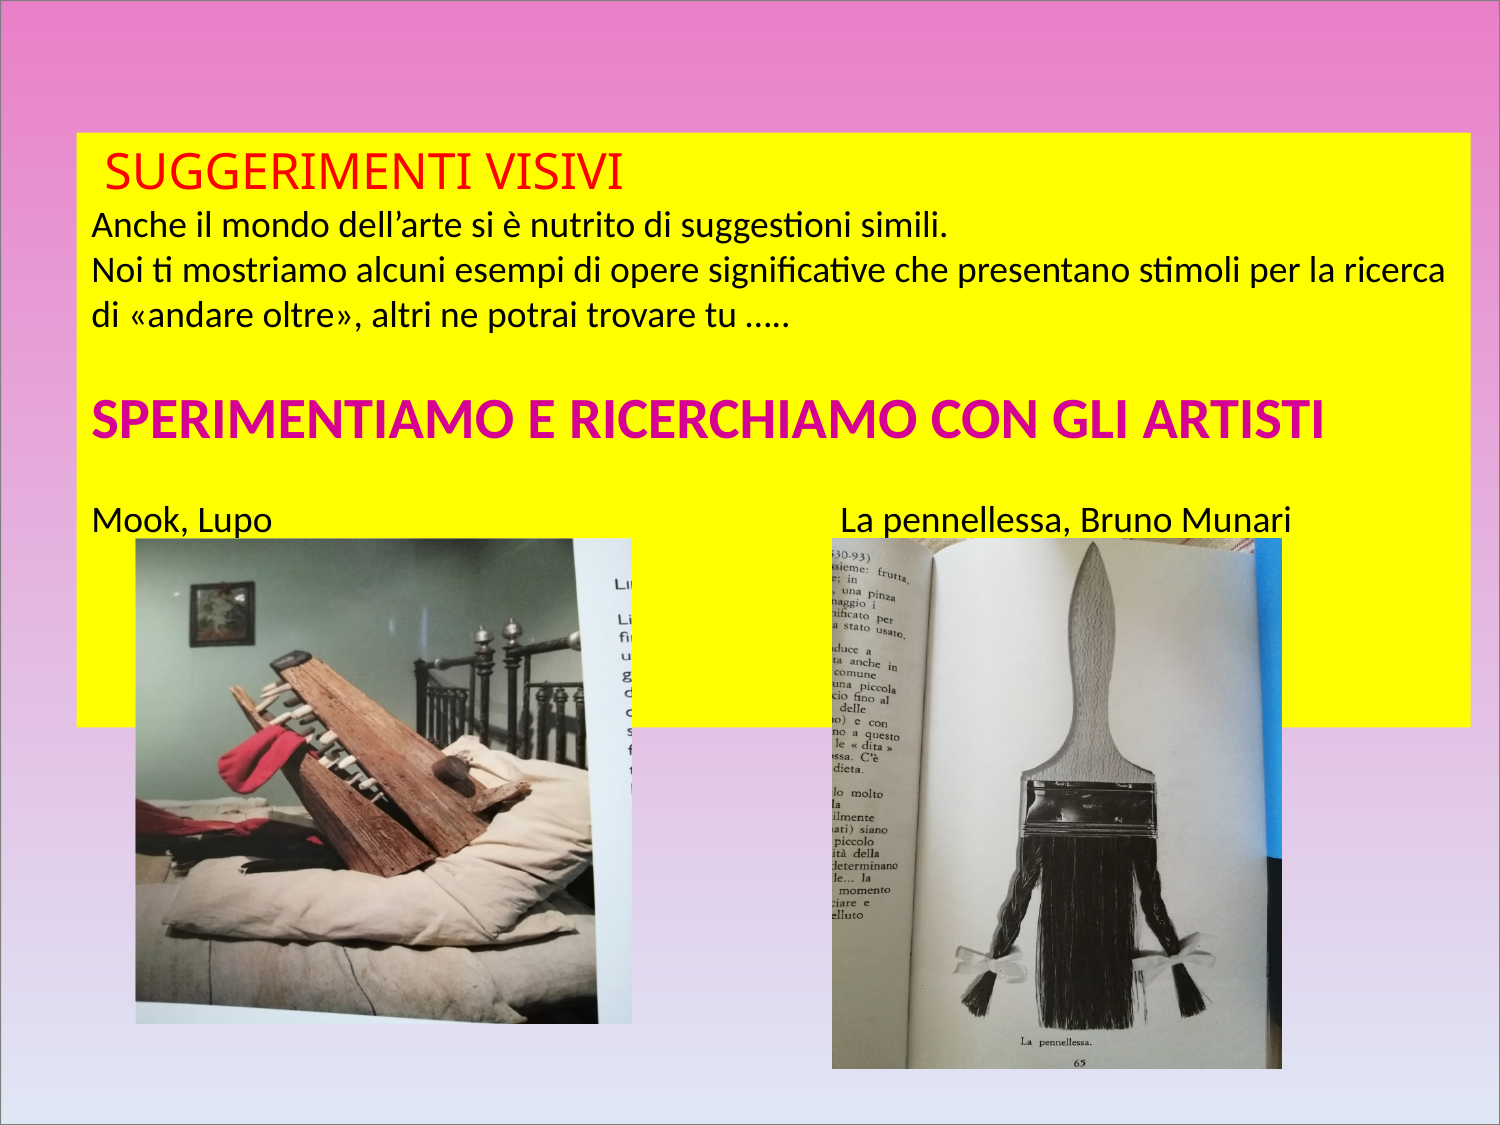

SUGGERIMENTI VISIVI
Anche il mondo dell’arte si è nutrito di suggestioni simili.
Noi ti mostriamo alcuni esempi di opere significative che presentano stimoli per la ricerca di «andare oltre», altri ne potrai trovare tu …..
SPERIMENTIAMO E RICERCHIAMO CON GLI ARTISTI
Mook, Lupo La pennellessa, Bruno Munari